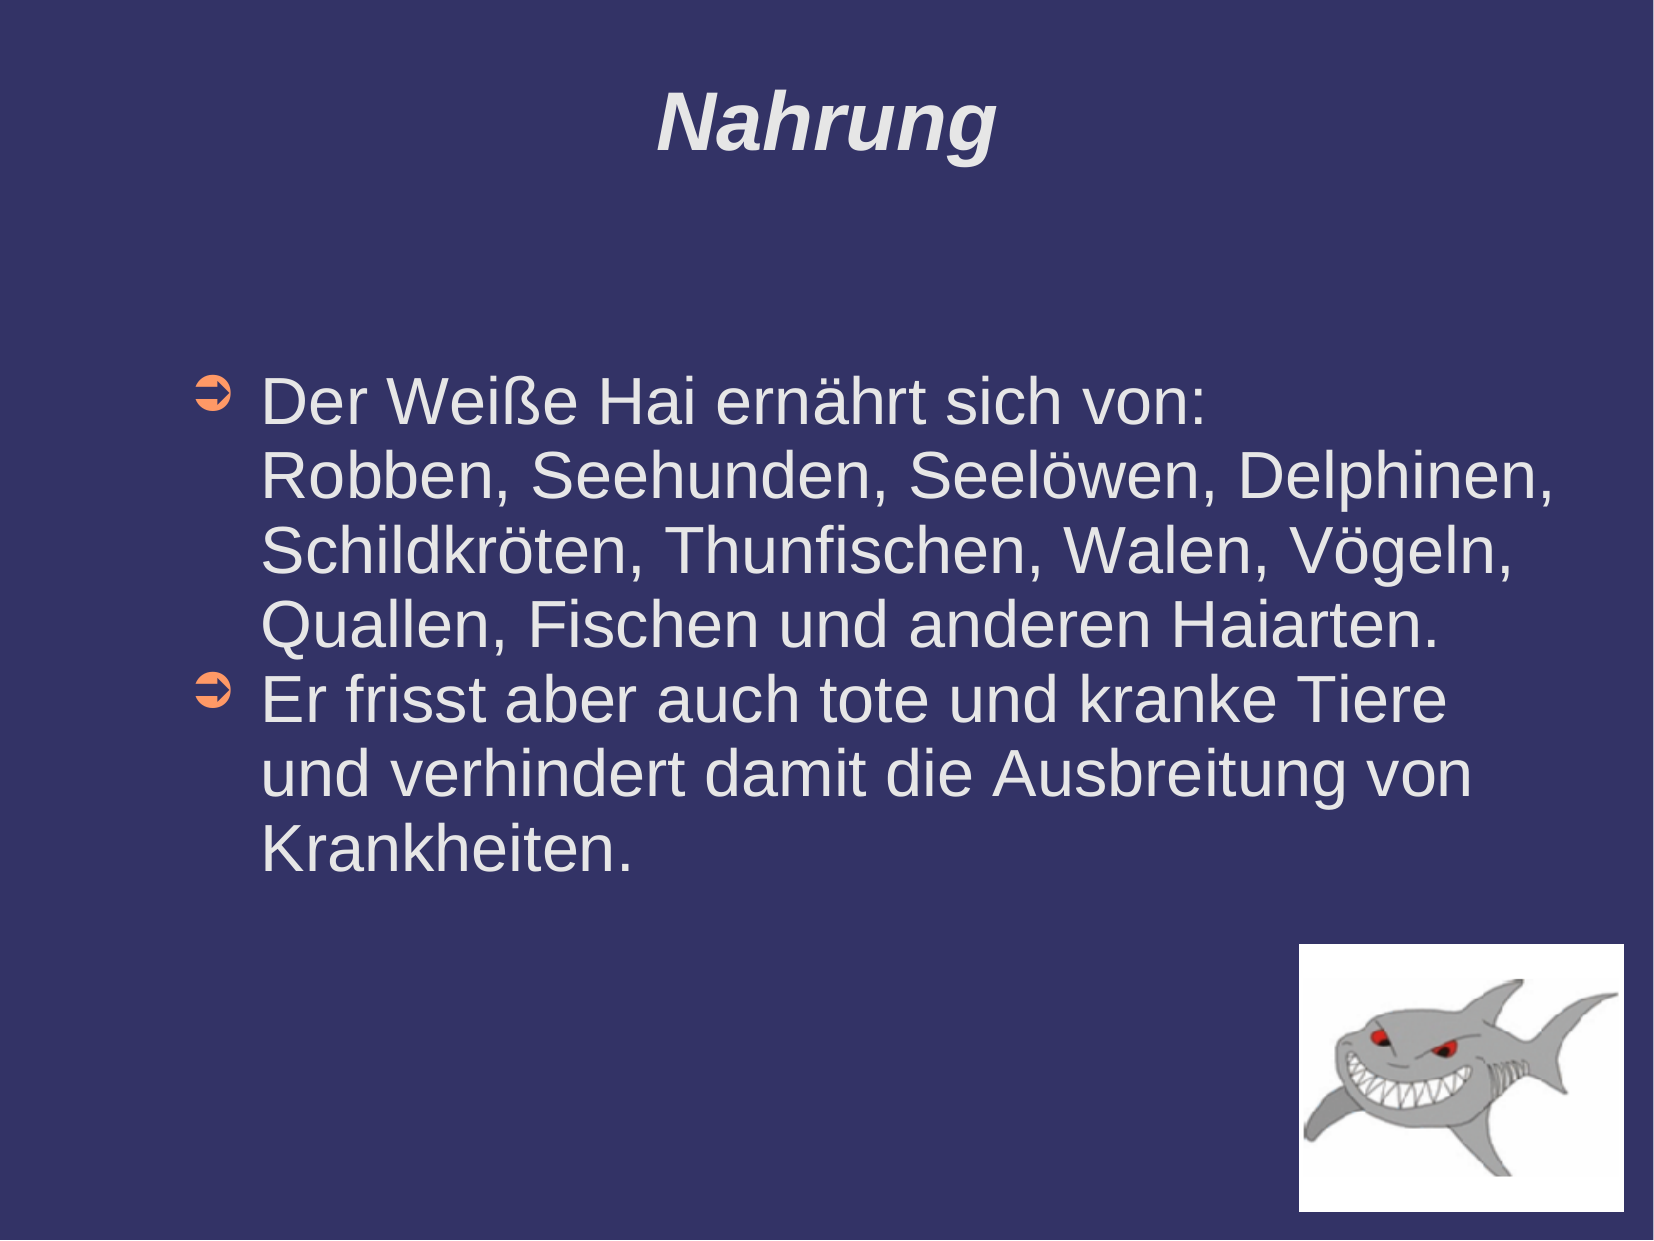

# Nahrung
Der Weiße Hai ernährt sich von: Robben, Seehunden, Seelöwen, Delphinen, Schildkröten, Thunfischen, Walen, Vögeln, Quallen, Fischen und anderen Haiarten.
Er frisst aber auch tote und kranke Tiere und verhindert damit die Ausbreitung von Krankheiten.